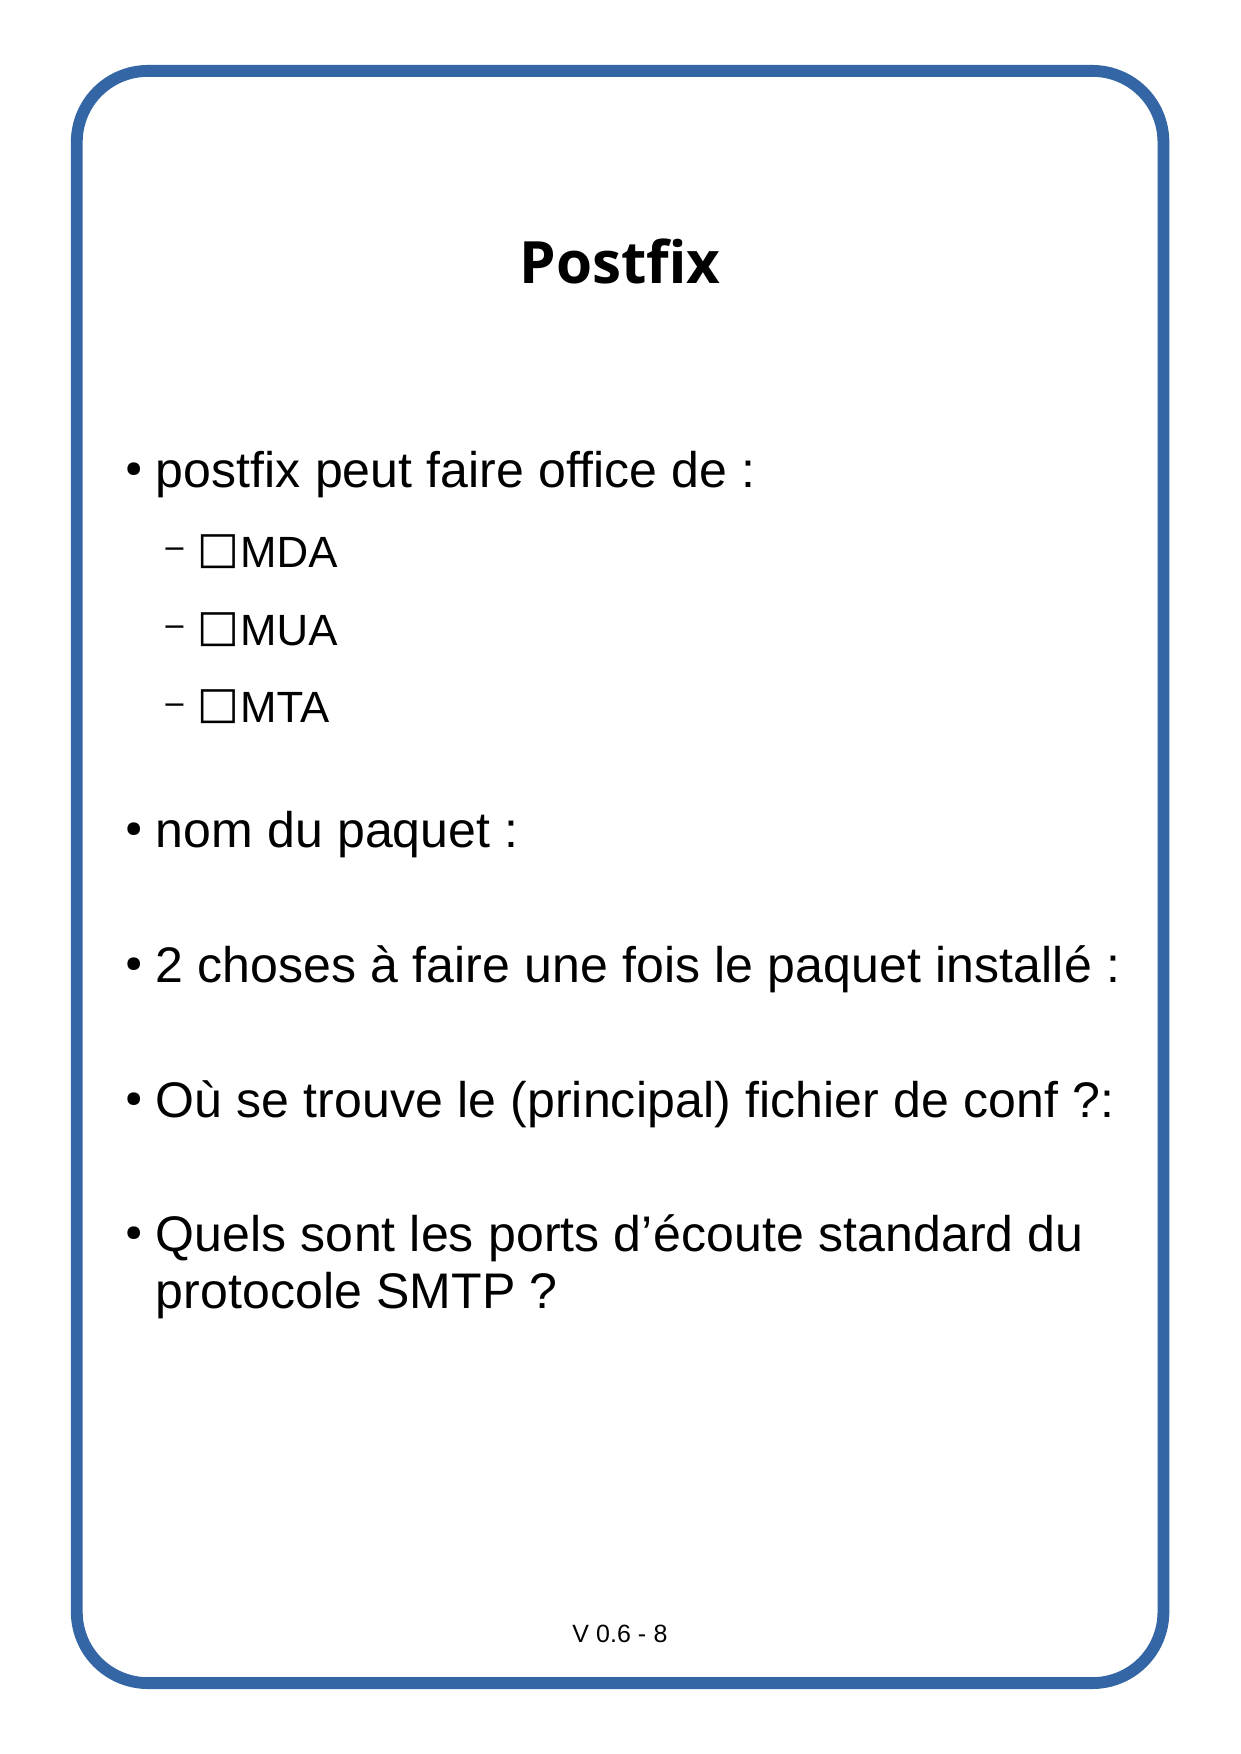

# Postfix
postfix peut faire office de :
⬜MDA
⬜MUA
⬜MTA
nom du paquet :
2 choses à faire une fois le paquet installé :
Où se trouve le (principal) fichier de conf ?:
Quels sont les ports d’écoute standard du protocole SMTP ?